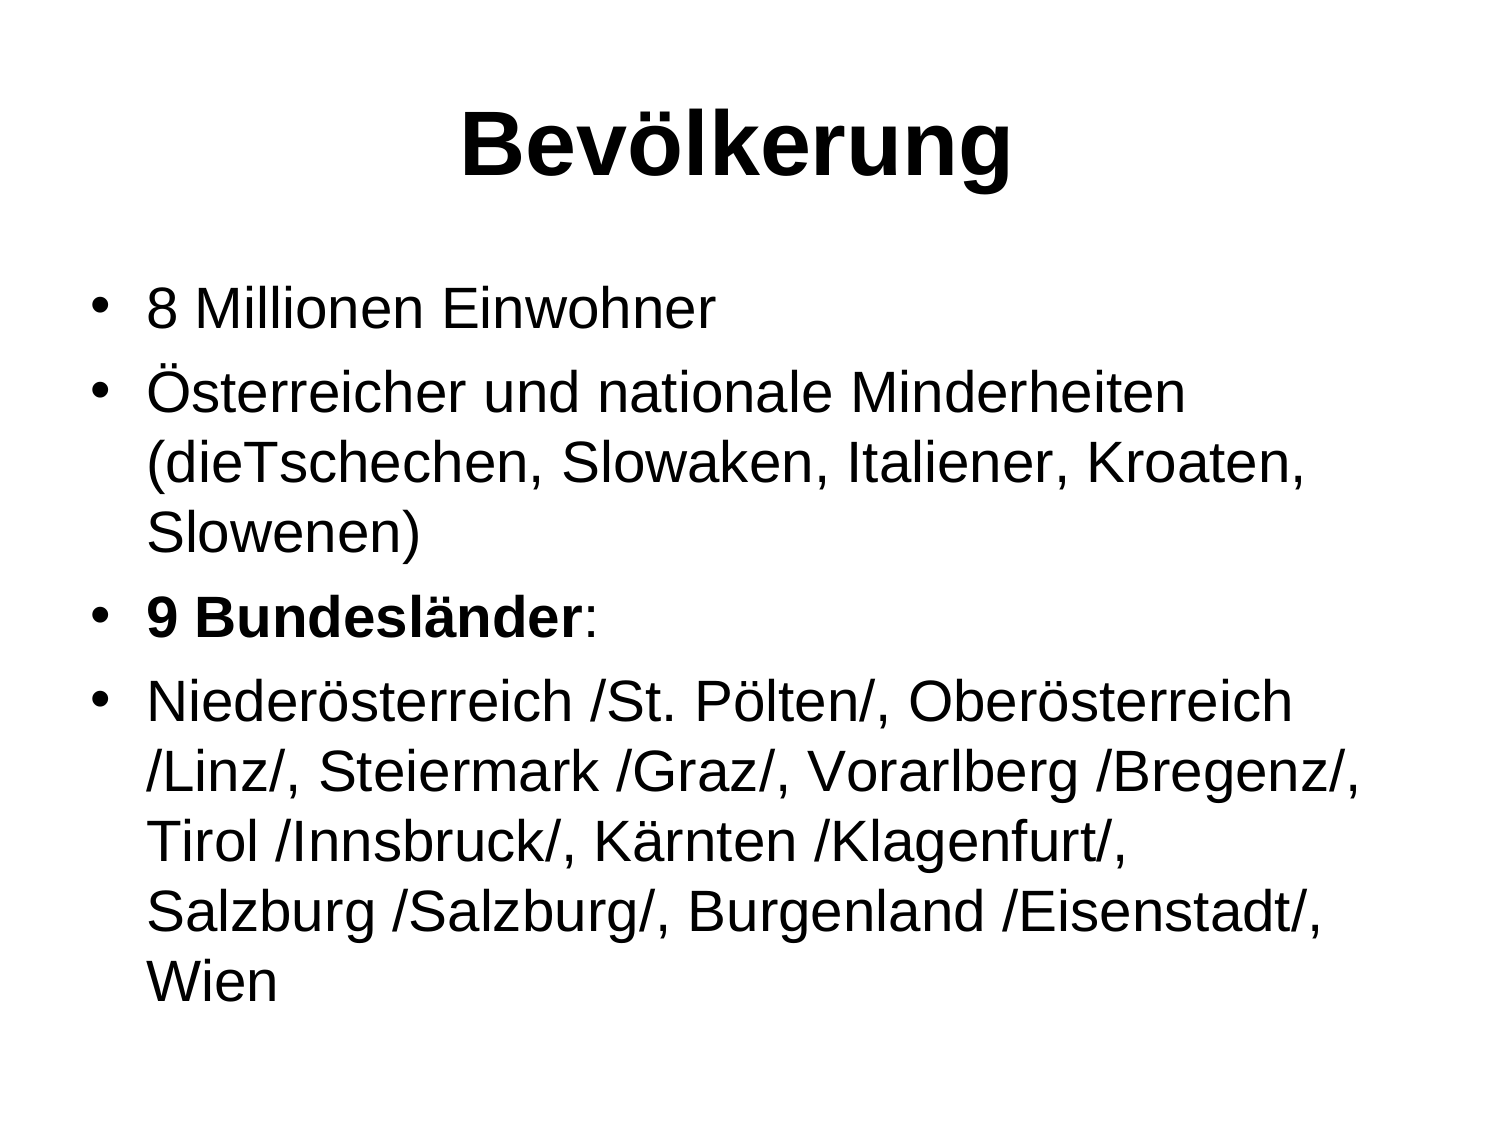

# Bevölkerung
8 Millionen Einwohner
Österreicher und nationale Minderheiten (dieTschechen, Slowaken, Italiener, Kroaten, Slowenen)
9 Bundesländer:
Niederösterreich /St. Pölten/, Oberösterreich /Linz/, Steiermark /Graz/, Vorarlberg /Bregenz/, Tirol /Innsbruck/, Kärnten /Klagenfurt/, Salzburg /Salzburg/, Burgenland /Eisenstadt/, Wien